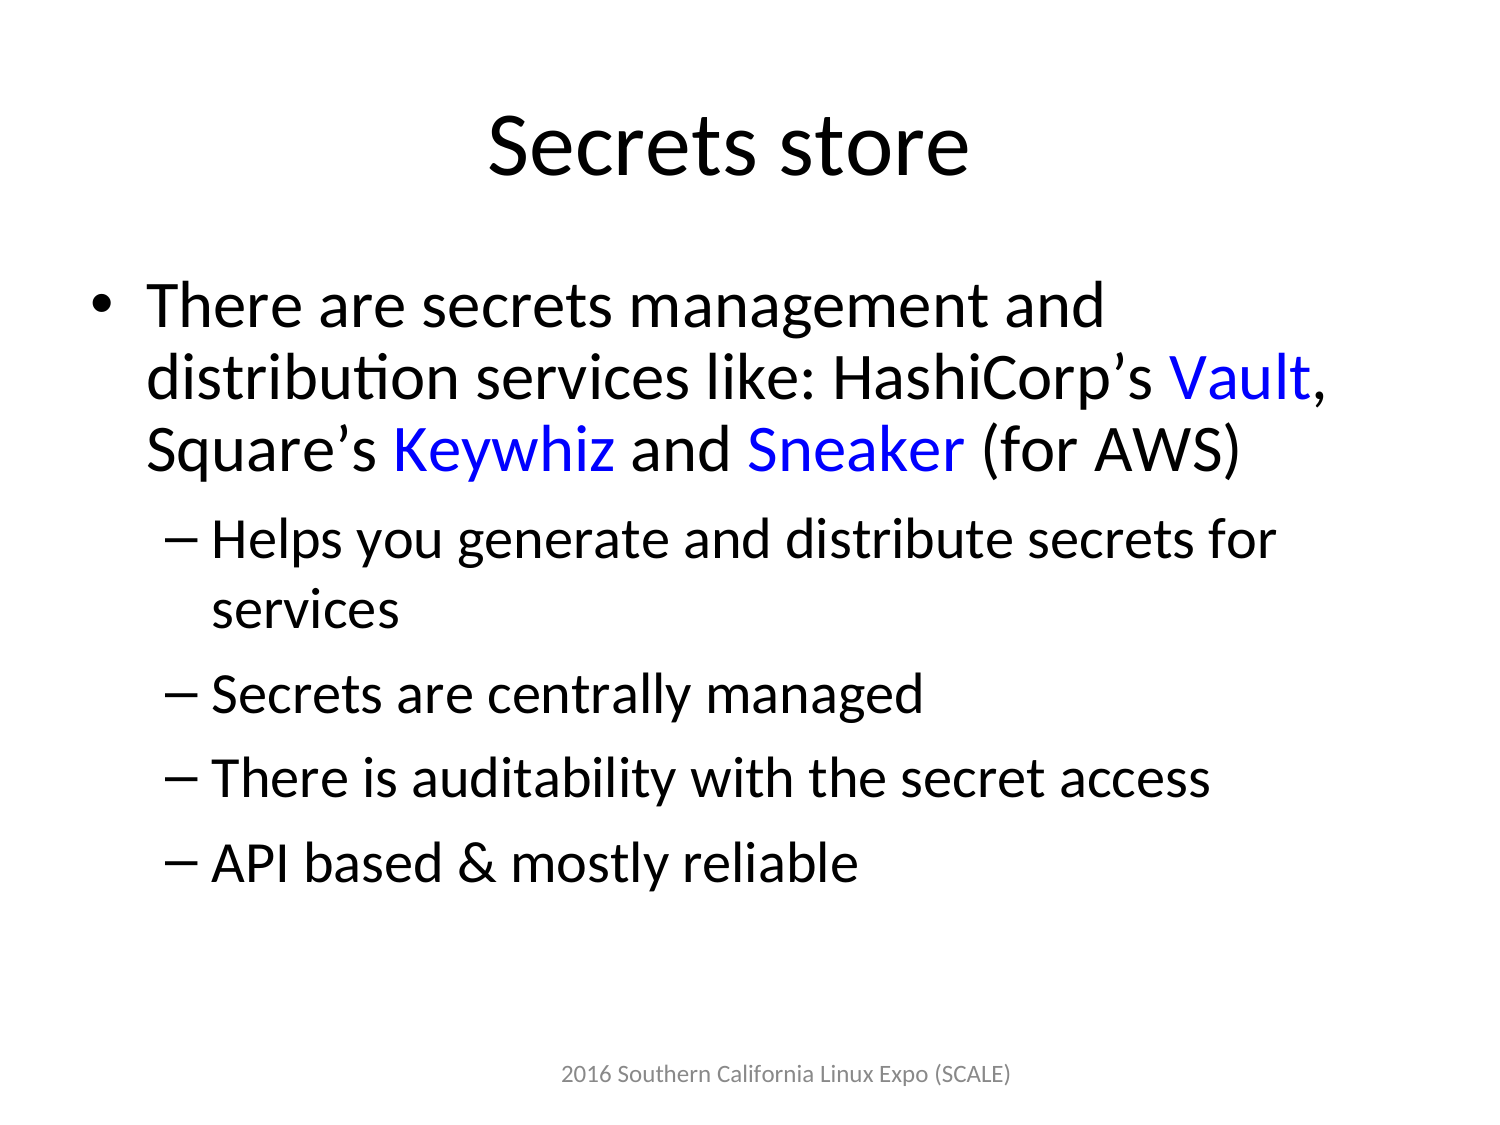

# Secrets store
There are secrets management and distribution services like: HashiCorp’s Vault, Square’s Keywhiz and Sneaker (for AWS)
Helps you generate and distribute secrets for services
Secrets are centrally managed
There is auditability with the secret access
API based & mostly reliable
2016 Southern California Linux Expo (SCALE)